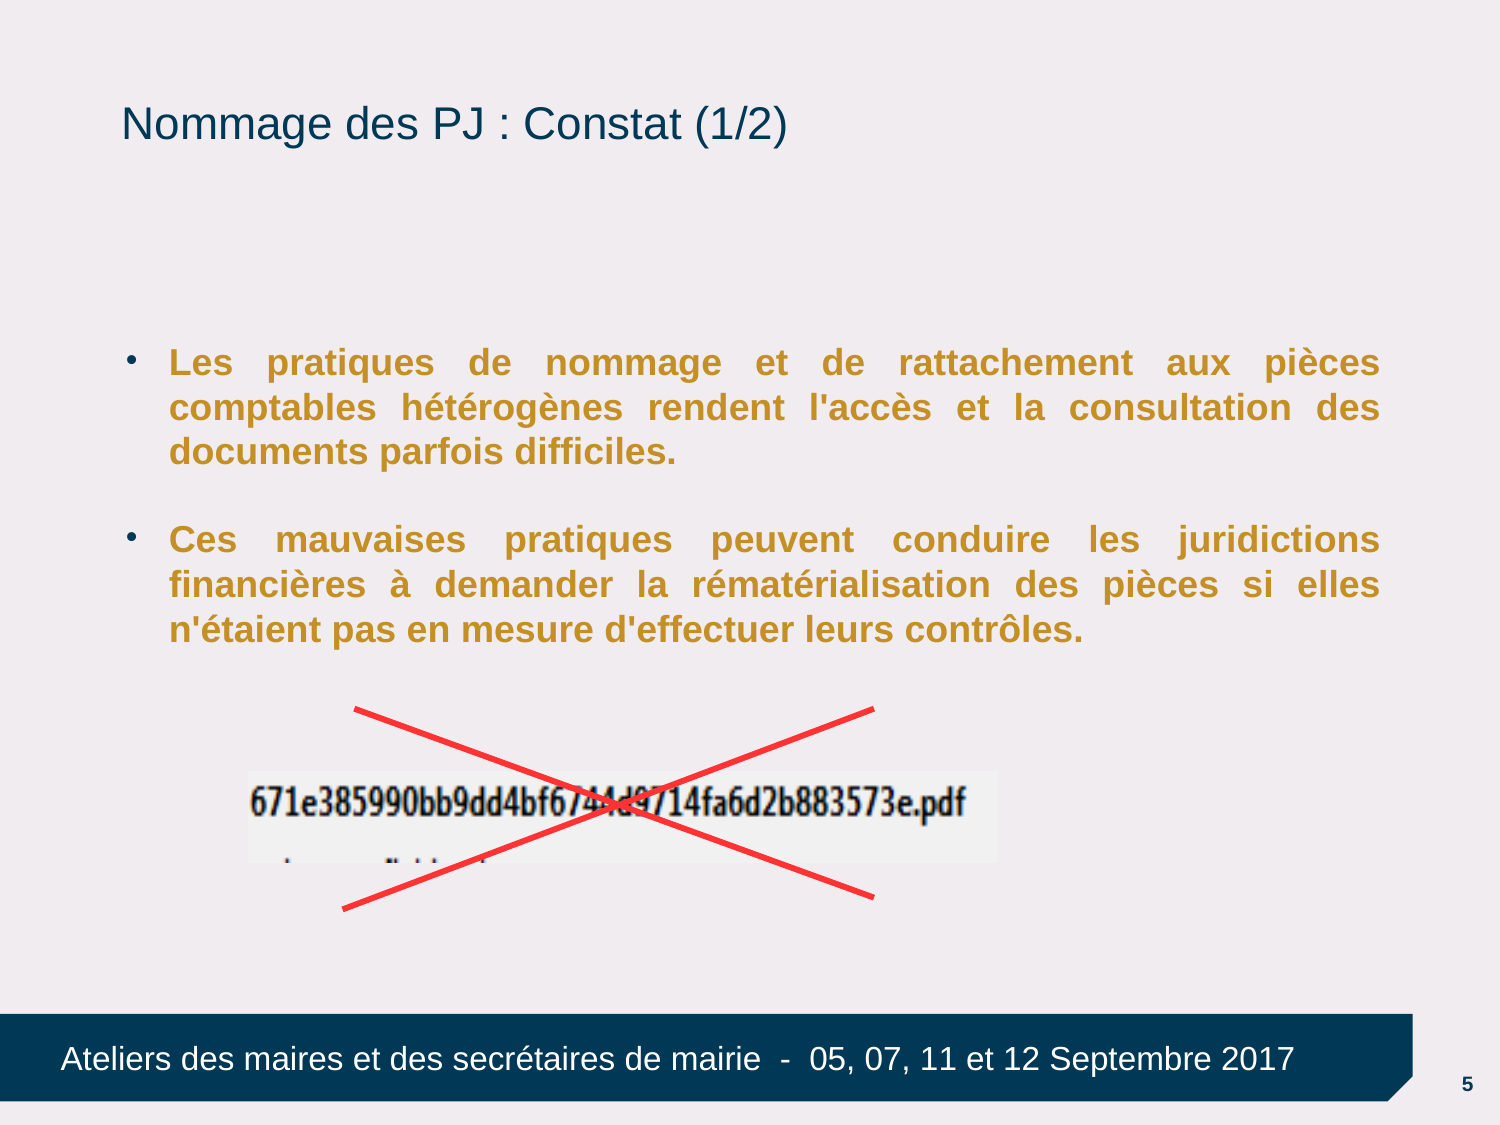

# Nommage des PJ : Constat (1/2)
Les pratiques de nommage et de rattachement aux pièces comptables hétérogènes rendent l'accès et la consultation des documents parfois difficiles.
Ces mauvaises pratiques peuvent conduire les juridictions financières à demander la rématérialisation des pièces si elles n'étaient pas en mesure d'effectuer leurs contrôles.